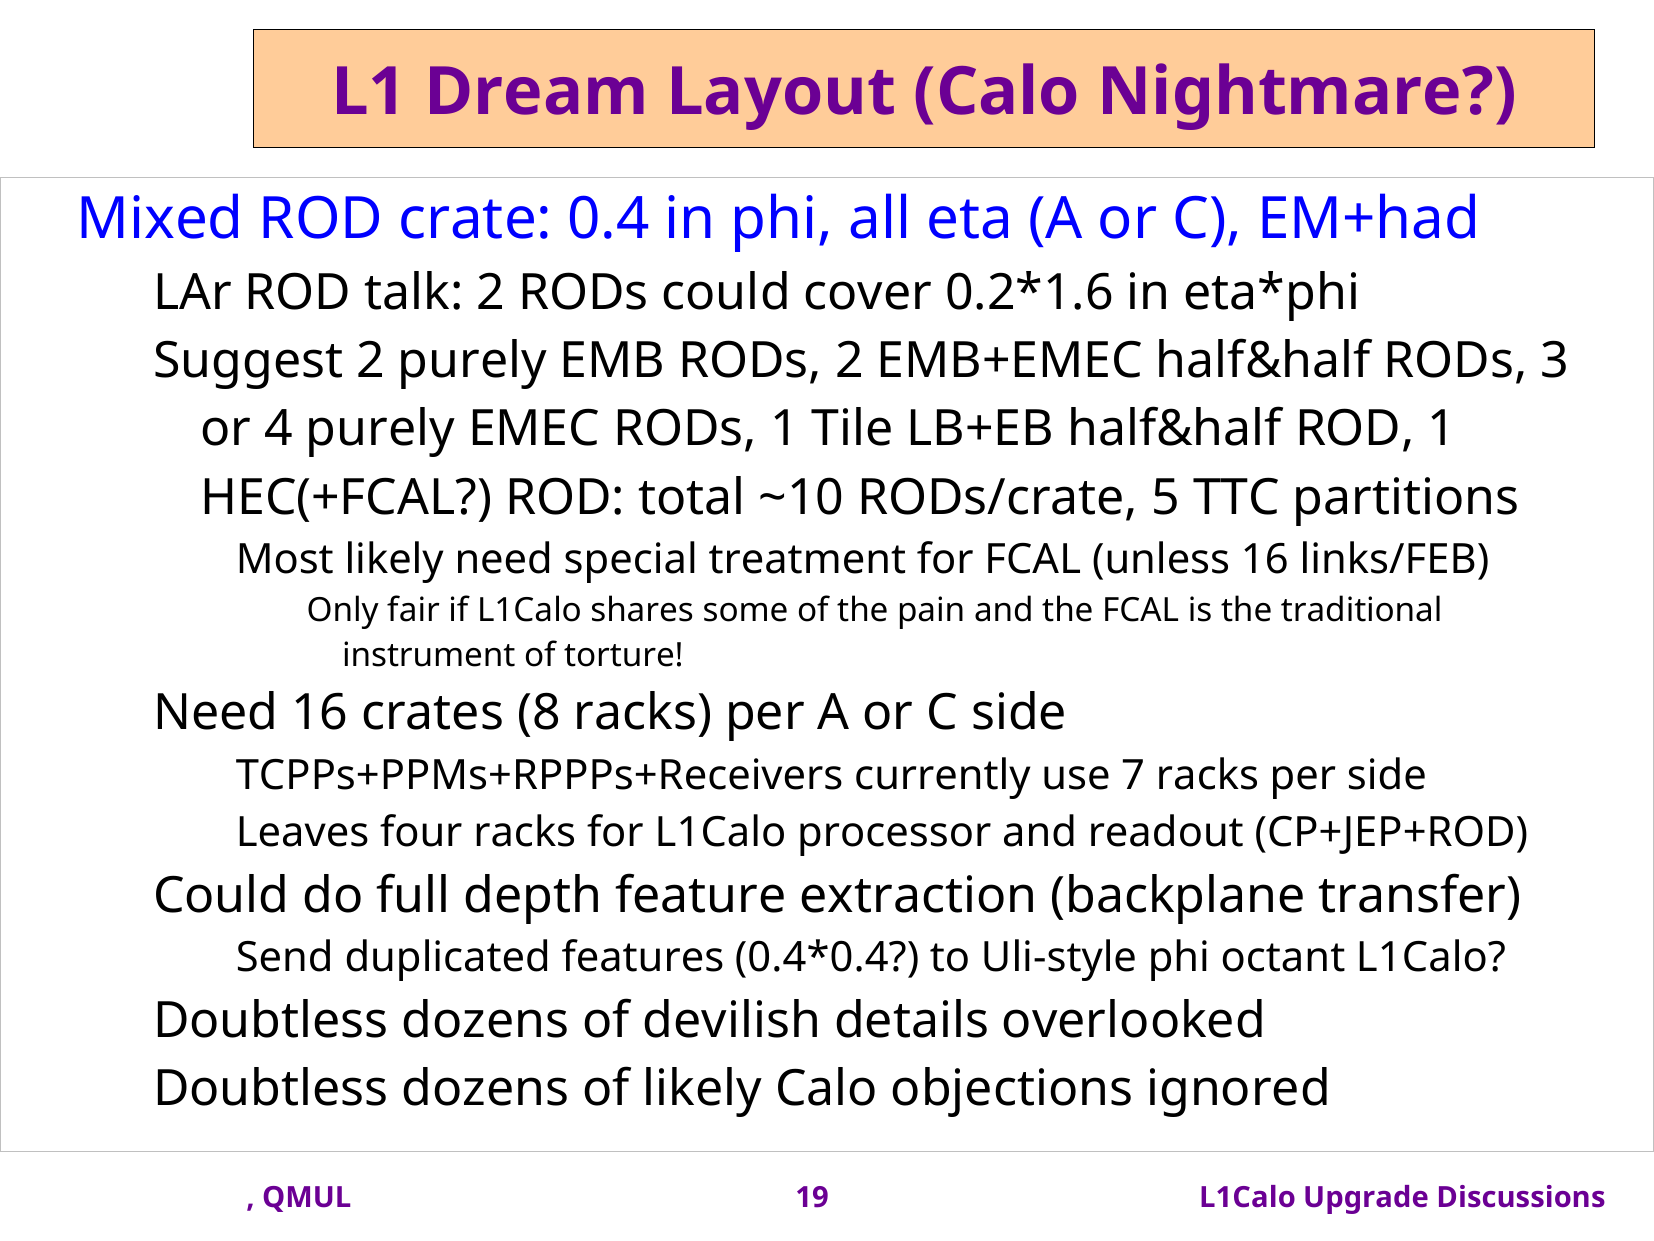

# L1 Dream Layout (Calo Nightmare?)
Mixed ROD crate: 0.4 in phi, all eta (A or C), EM+had
LAr ROD talk: 2 RODs could cover 0.2*1.6 in eta*phi
Suggest 2 purely EMB RODs, 2 EMB+EMEC half&half RODs, 3 or 4 purely EMEC RODs, 1 Tile LB+EB half&half ROD, 1 HEC(+FCAL?) ROD: total ~10 RODs/crate, 5 TTC partitions
Most likely need special treatment for FCAL (unless 16 links/FEB)
Only fair if L1Calo shares some of the pain and the FCAL is the traditional instrument of torture!
Need 16 crates (8 racks) per A or C side
TCPPs+PPMs+RPPPs+Receivers currently use 7 racks per side
Leaves four racks for L1Calo processor and readout (CP+JEP+ROD)
Could do full depth feature extraction (backplane transfer)
Send duplicated features (0.4*0.4?) to Uli-style phi octant L1Calo?
Doubtless dozens of devilish details overlooked
Doubtless dozens of likely Calo objections ignored